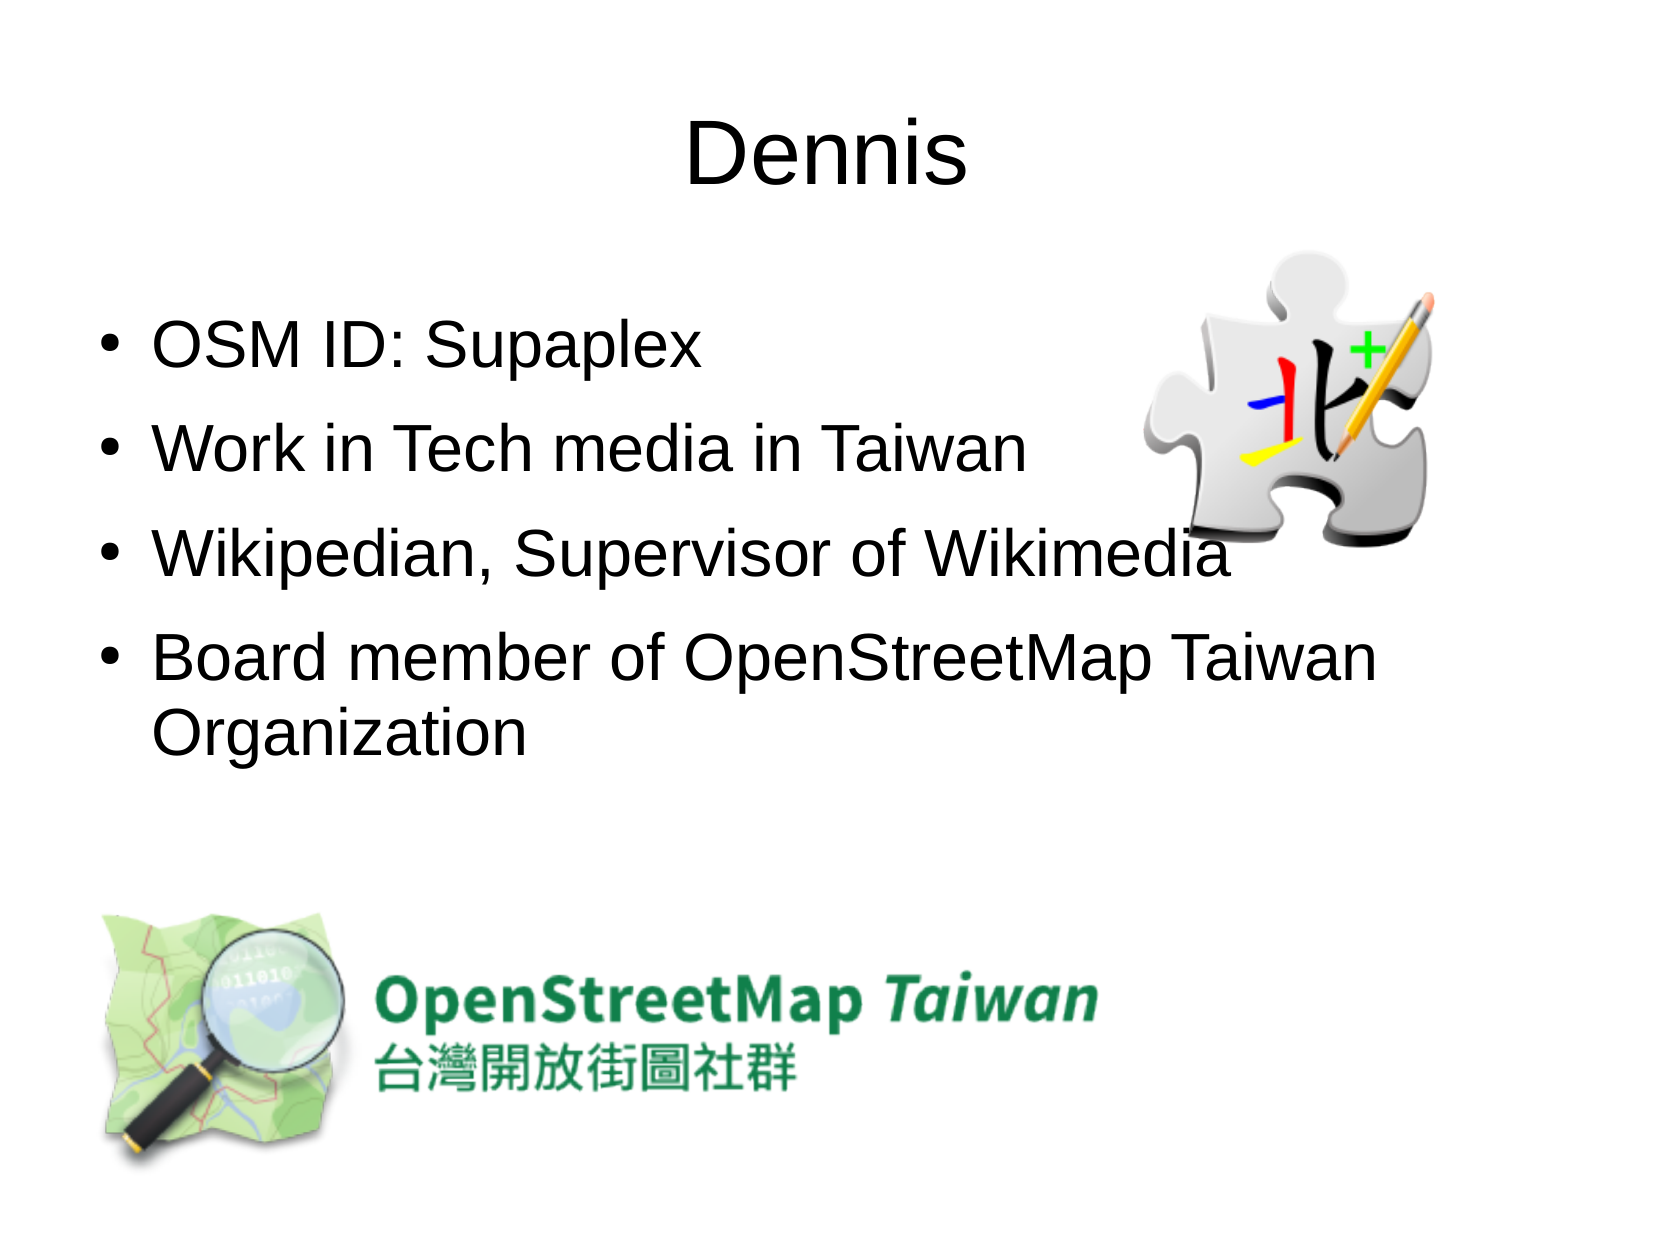

Dennis
# OSM ID: Supaplex
Work in Tech media in Taiwan
Wikipedian, Supervisor of Wikimedia
Board member of OpenStreetMap Taiwan Organization